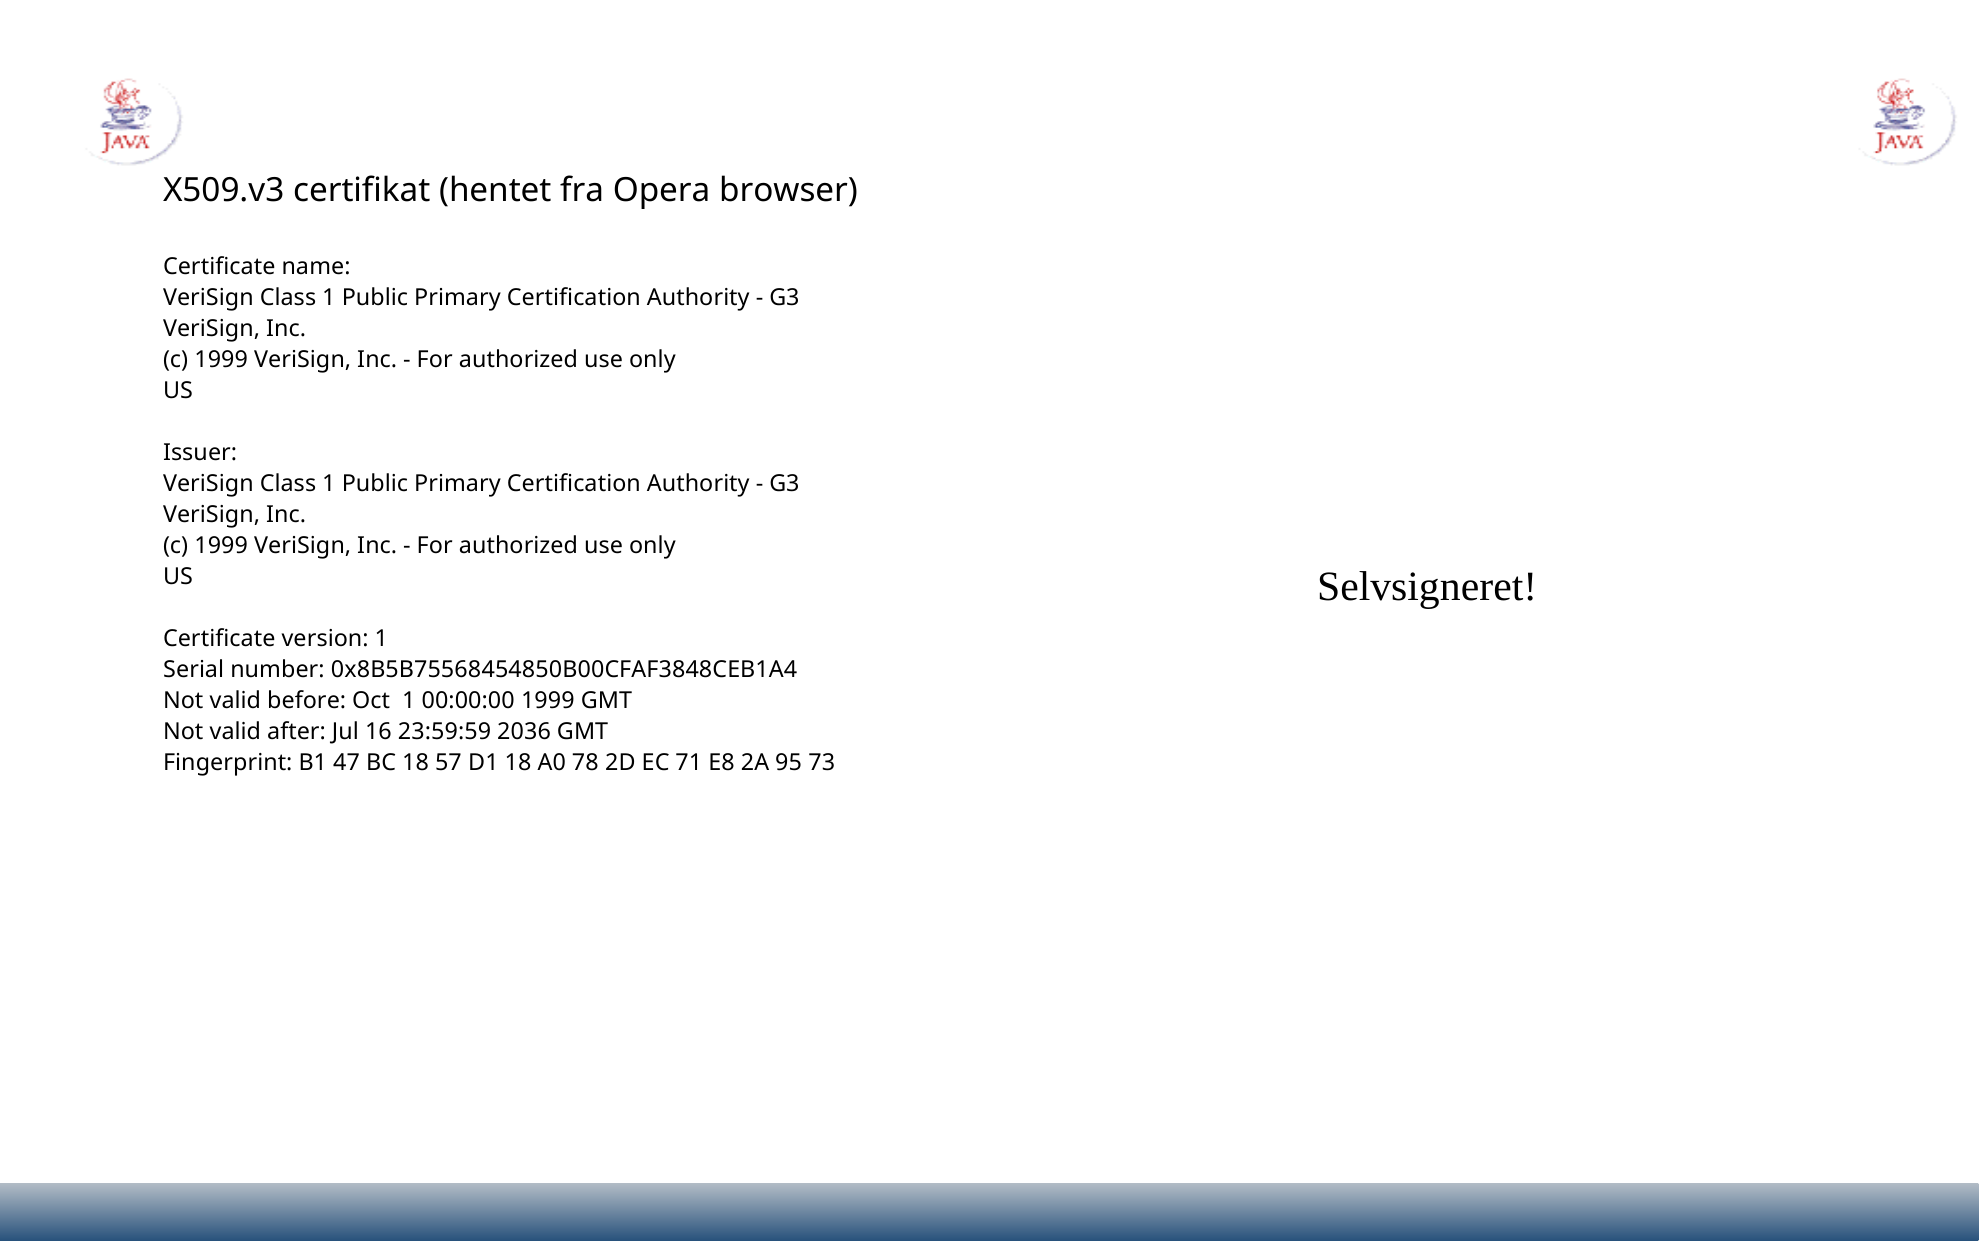

#
X509.v3 certifikat (hentet fra Opera browser)
Certificate name:
VeriSign Class 1 Public Primary Certification Authority - G3
VeriSign, Inc.
(c) 1999 VeriSign, Inc. - For authorized use only
US
Issuer:
VeriSign Class 1 Public Primary Certification Authority - G3
VeriSign, Inc.
(c) 1999 VeriSign, Inc. - For authorized use only
US
Certificate version: 1
Serial number: 0x8B5B75568454850B00CFAF3848CEB1A4
Not valid before: Oct 1 00:00:00 1999 GMT
Not valid after: Jul 16 23:59:59 2036 GMT
Fingerprint: B1 47 BC 18 57 D1 18 A0 78 2D EC 71 E8 2A 95 73
Selvsigneret!